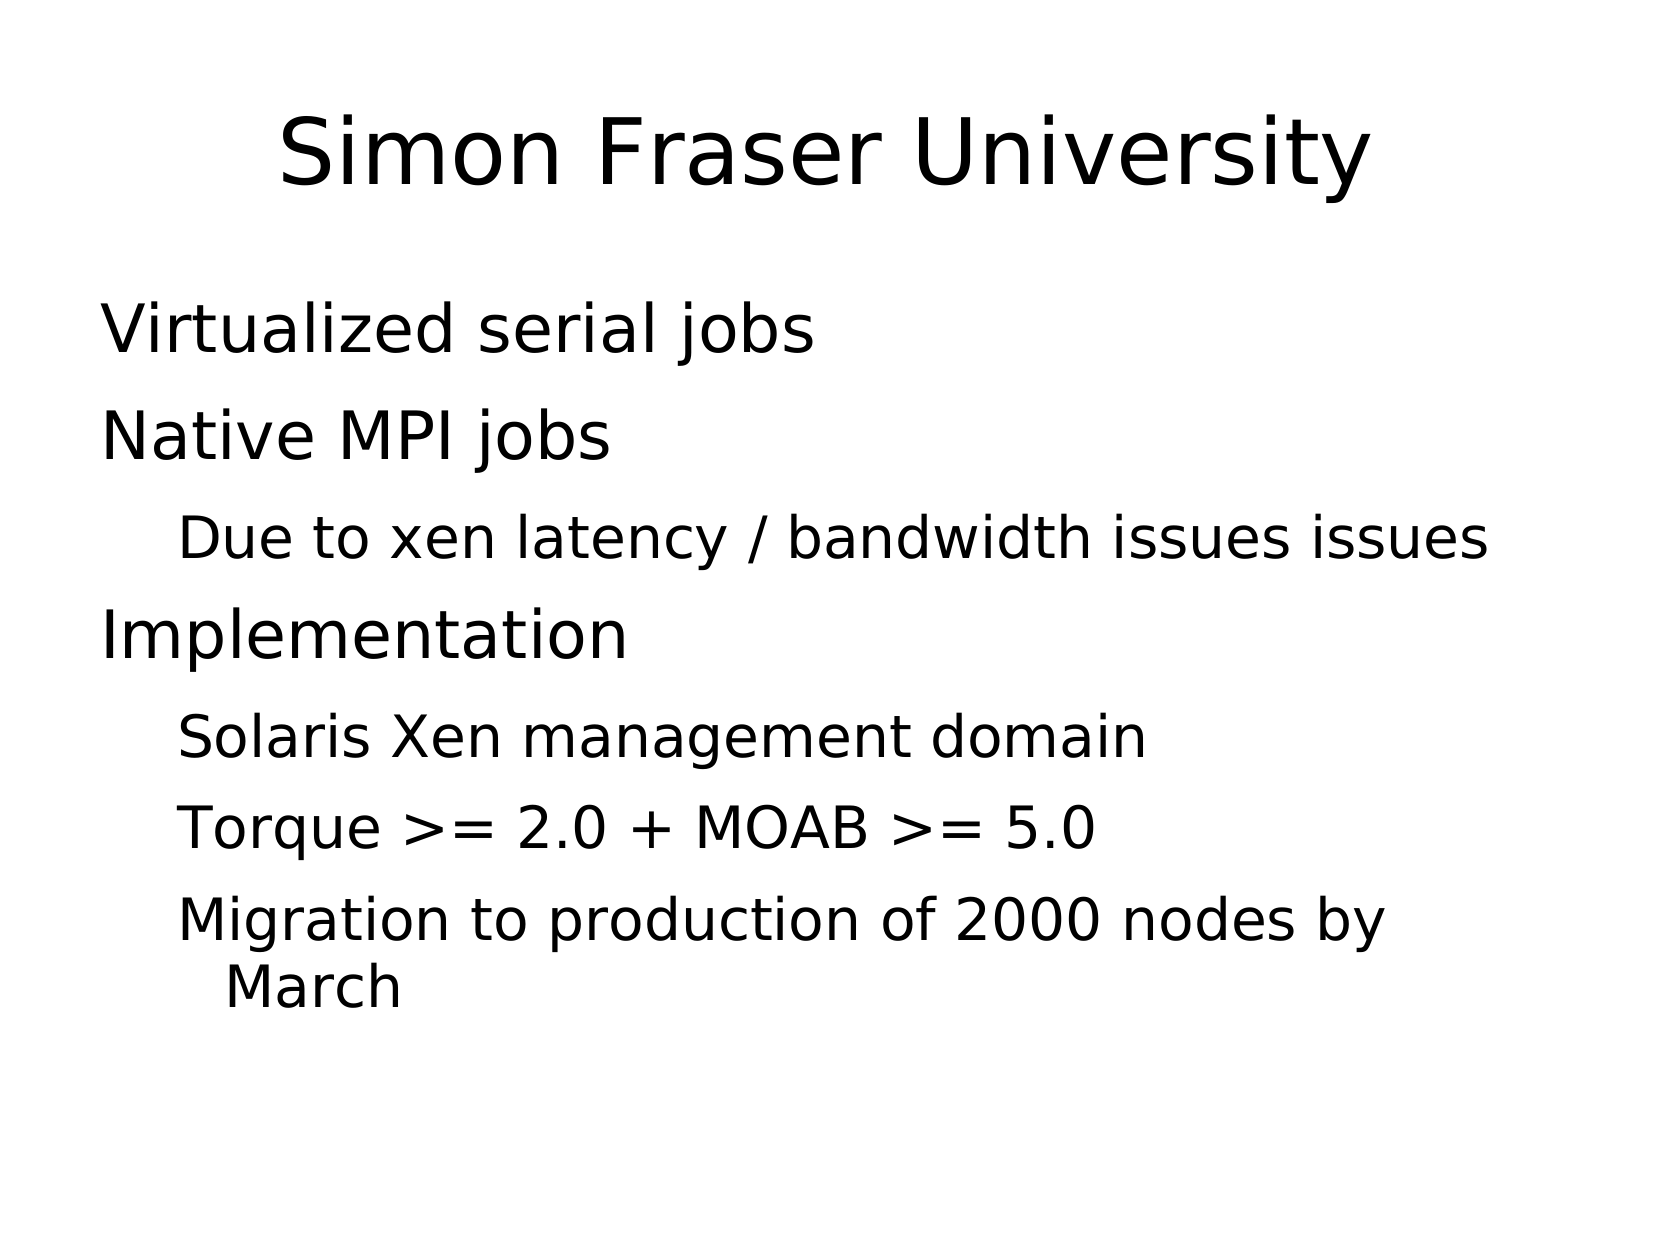

# Simon Fraser University
Virtualized serial jobs
Native MPI jobs
Due to xen latency / bandwidth issues issues
Implementation
Solaris Xen management domain
Torque >= 2.0 + MOAB >= 5.0
Migration to production of 2000 nodes by March